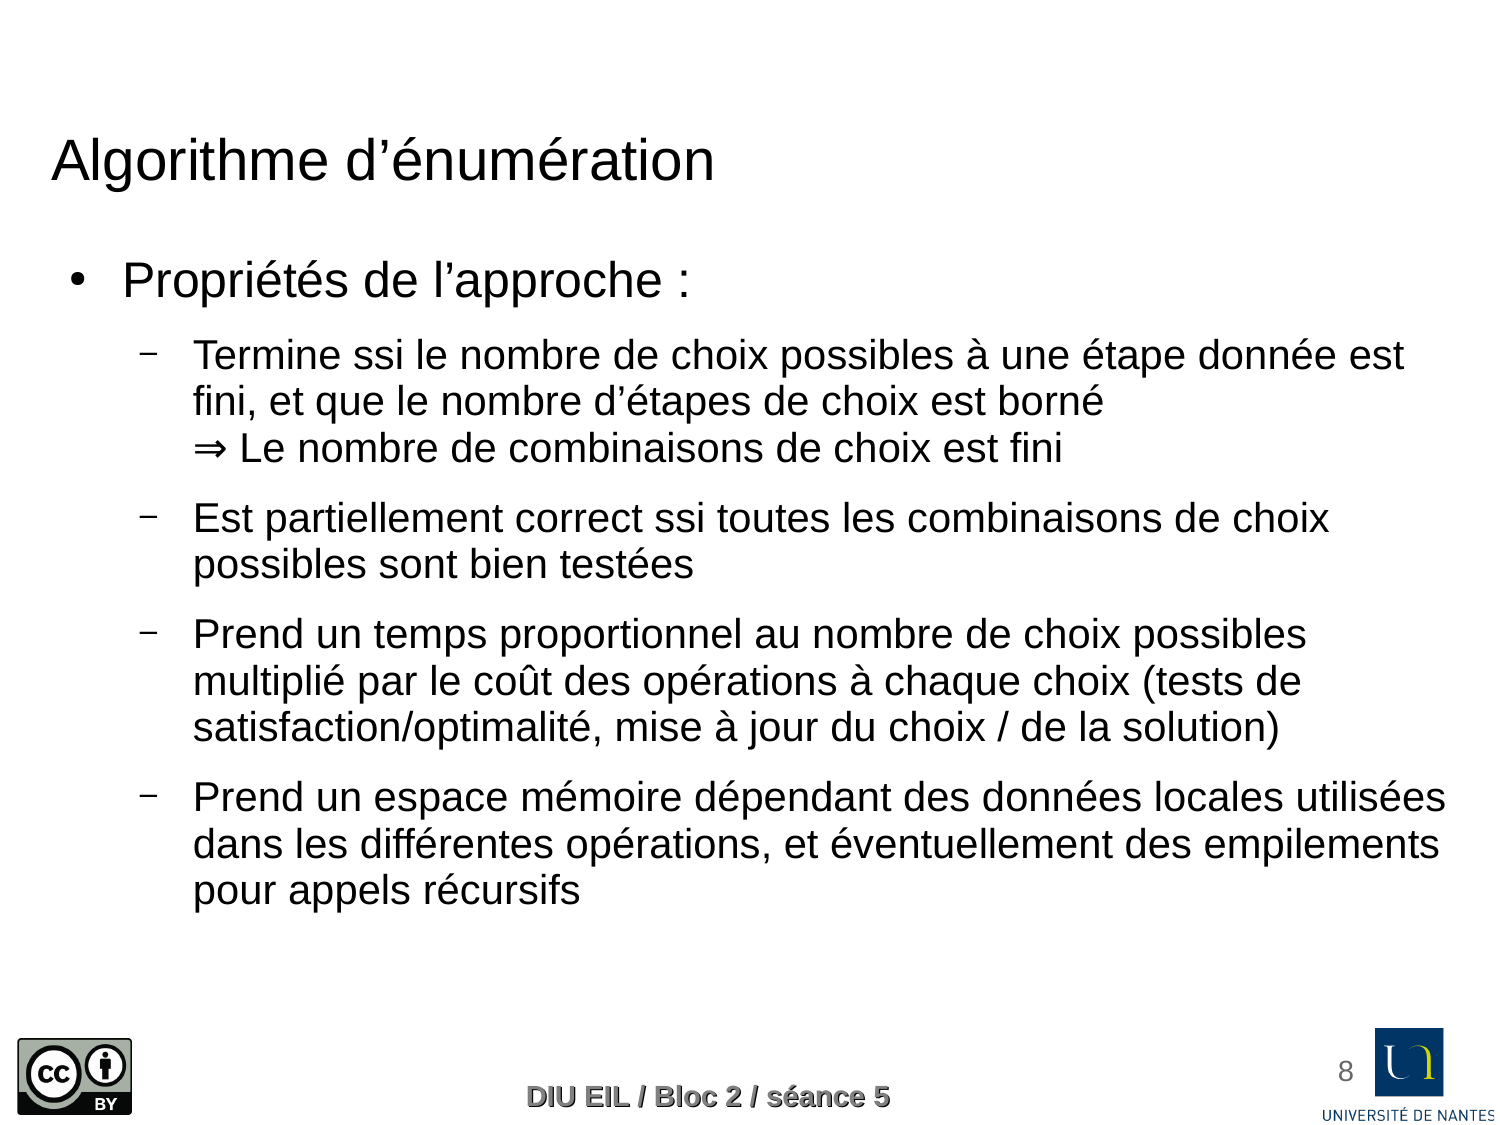

# Algorithme d’énumération
Propriétés de l’approche :
Termine ssi le nombre de choix possibles à une étape donnée est fini, et que le nombre d’étapes de choix est borné
⇒ Le nombre de combinaisons de choix est fini
Est partiellement correct ssi toutes les combinaisons de choix possibles sont bien testées
Prend un temps proportionnel au nombre de choix possibles multiplié par le coût des opérations à chaque choix (tests de satisfaction/optimalité, mise à jour du choix / de la solution)
Prend un espace mémoire dépendant des données locales utilisées dans les différentes opérations, et éventuellement des empilements pour appels récursifs
8